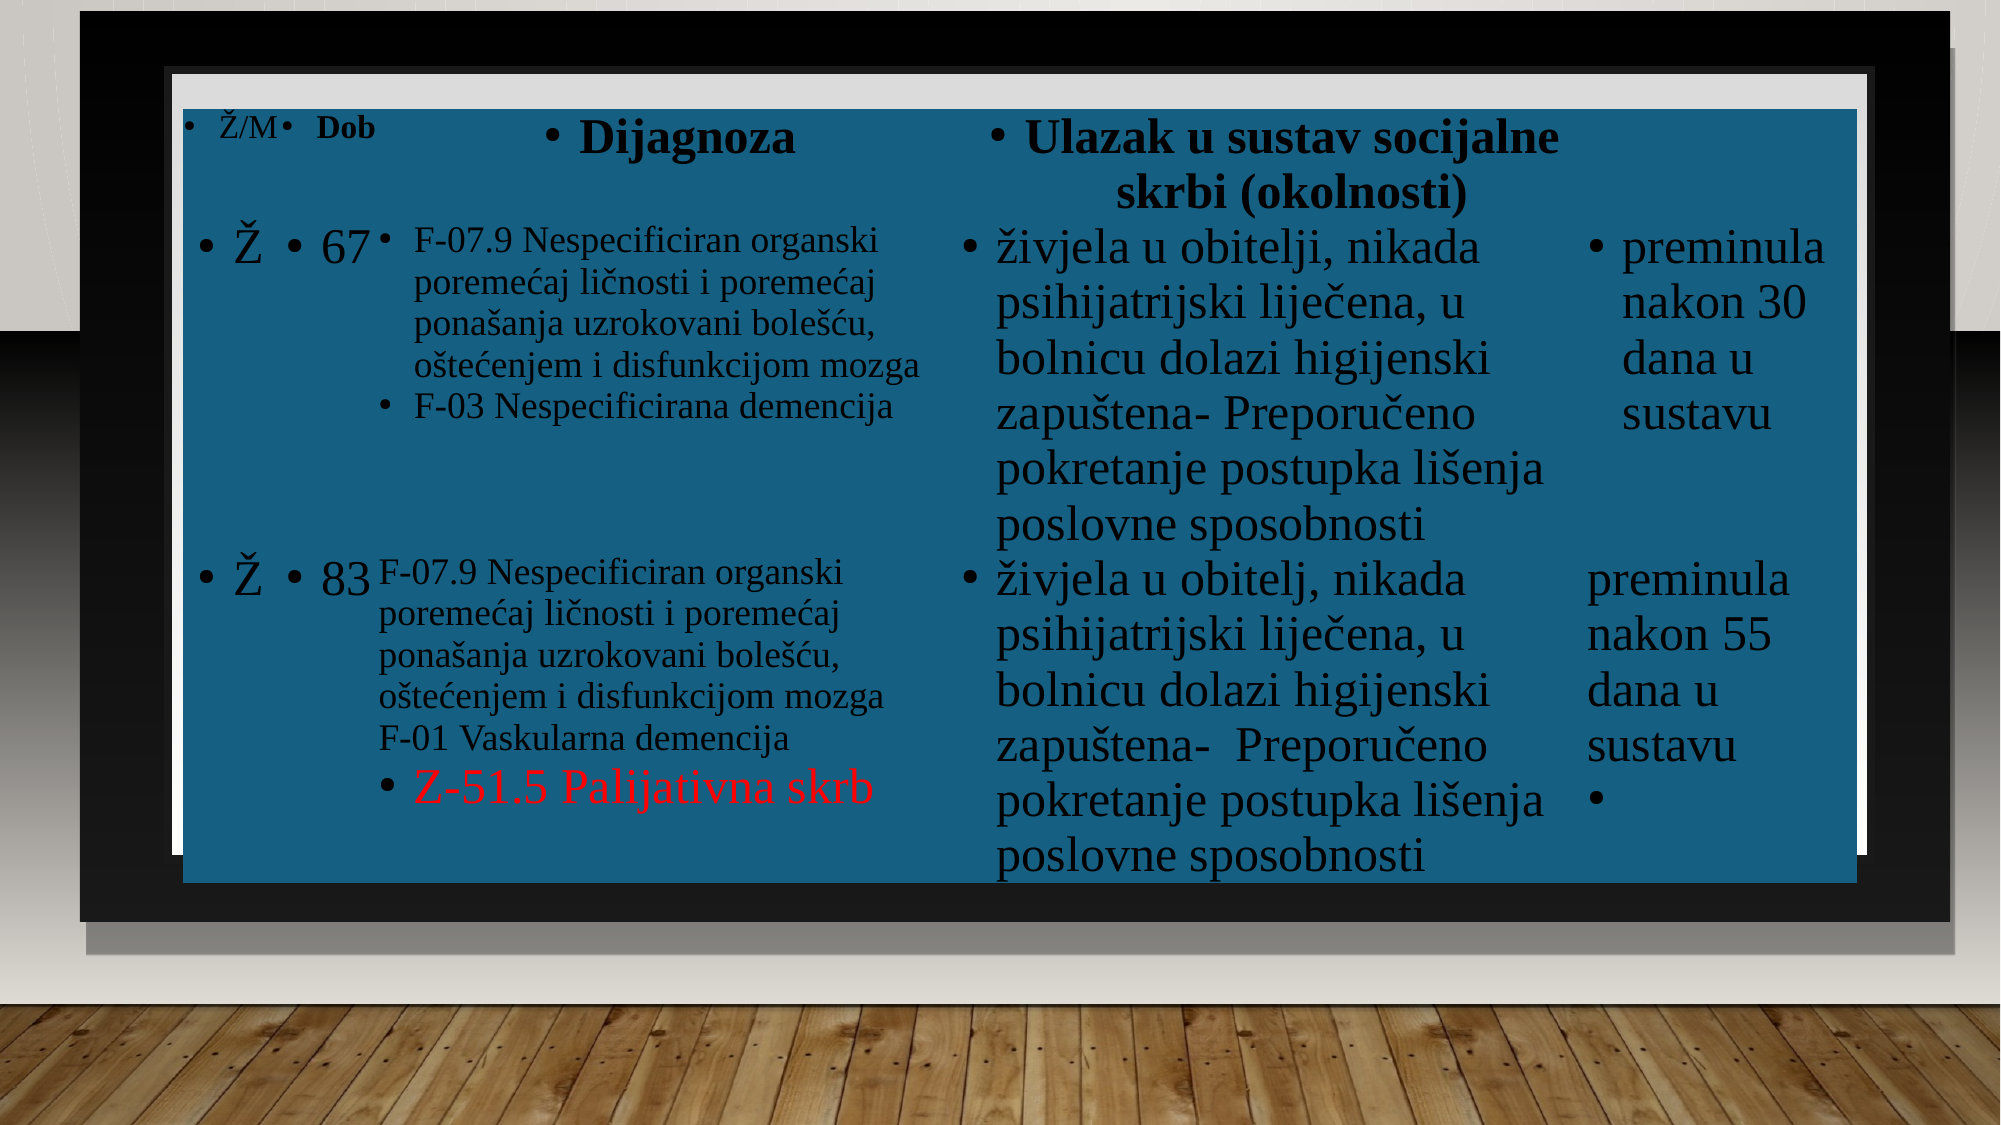

| Ž/M | Dob | Dijagnoza | Ulazak u sustav socijalne skrbi (okolnosti) | |
| --- | --- | --- | --- | --- |
| Ž | 67 | F-07.9 Nespecificiran organski poremećaj ličnosti i poremećaj ponašanja uzrokovani bolešću, oštećenjem i disfunkcijom mozga F-03 Nespecificirana demencija | živjela u obitelji, nikada psihijatrijski liječena, u bolnicu dolazi higijenski zapuštena- Preporučeno pokretanje postupka lišenja poslovne sposobnosti | preminula nakon 30 dana u sustavu |
| Ž | 83 | F-07.9 Nespecificiran organski poremećaj ličnosti i poremećaj ponašanja uzrokovani bolešću, oštećenjem i disfunkcijom mozga F-01 Vaskularna demencija Z-51.5 Palijativna skrb | živjela u obitelj, nikada psihijatrijski liječena, u bolnicu dolazi higijenski zapuštena- Preporučeno pokretanje postupka lišenja poslovne sposobnosti | preminula nakon 55 dana u sustavu |